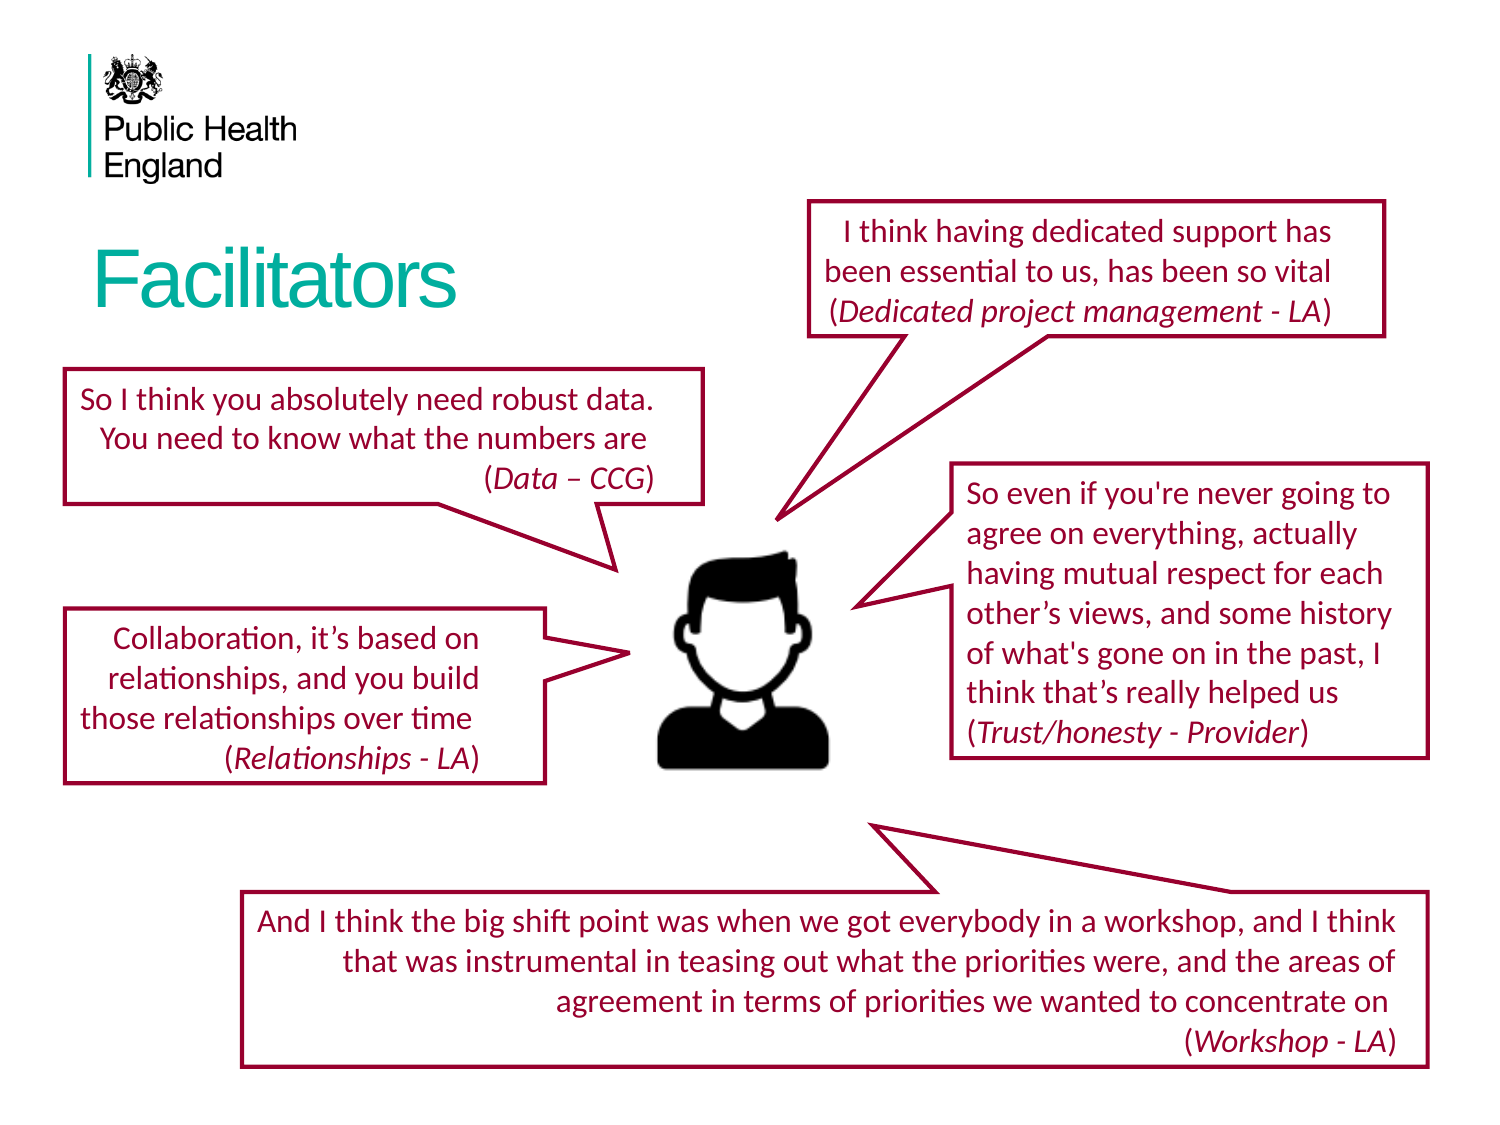

I think having dedicated support has been essential to us, has been so vital
(Dedicated project management - LA)
# Facilitators
So I think you absolutely need robust data. You need to know what the numbers are
(Data – CCG)
So even if you're never going to agree on everything, actually having mutual respect for each other’s views, and some history of what's gone on in the past, I think that’s really helped us
(Trust/honesty - Provider)
Collaboration, it’s based on relationships, and you build those relationships over time
(Relationships - LA)
And I think the big shift point was when we got everybody in a workshop, and I think that was instrumental in teasing out what the priorities were, and the areas of agreement in terms of priorities we wanted to concentrate on
(Workshop - LA)